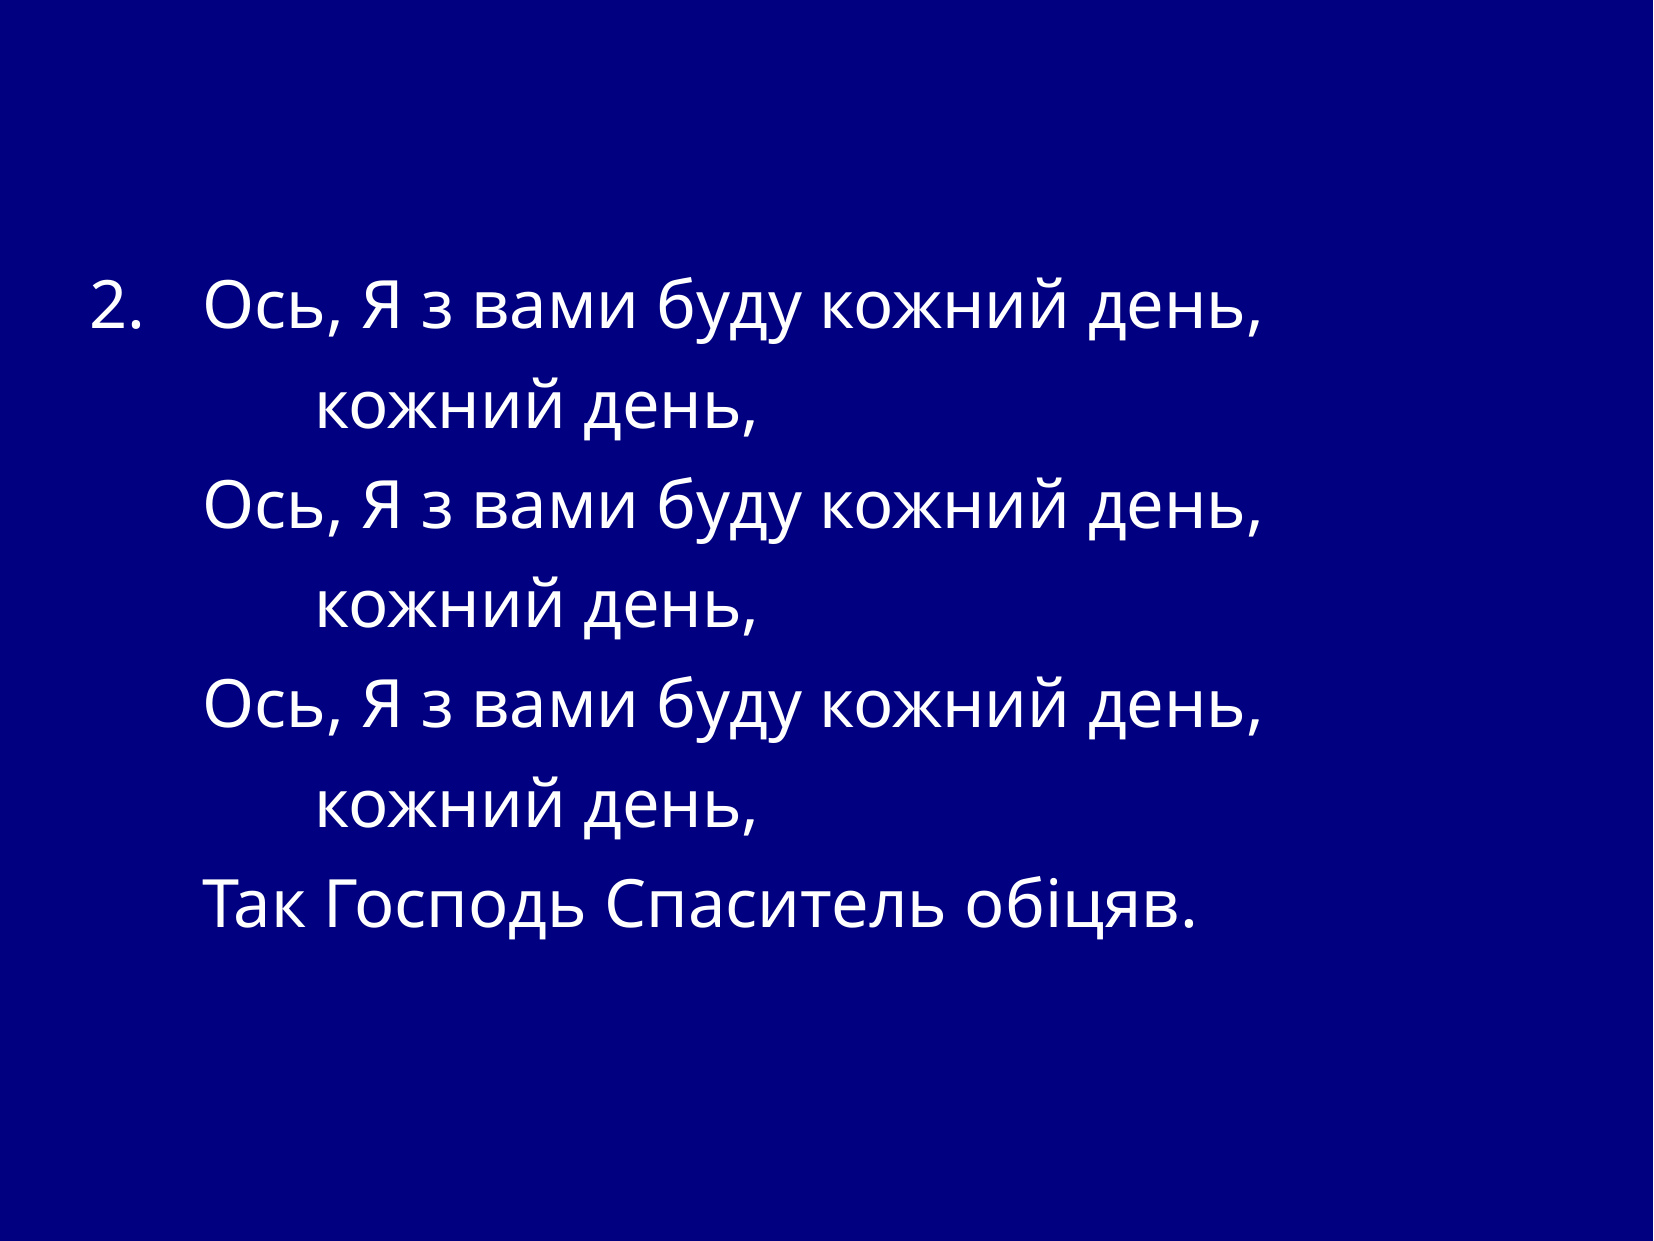

2.	Ось, Я з вами буду кожний день,
		кожний день,
	Ось, Я з вами буду кожний день,
		кожний день,
	Ось, Я з вами буду кожний день,
		кожний день,
	Так Господь Спаситель обіцяв.